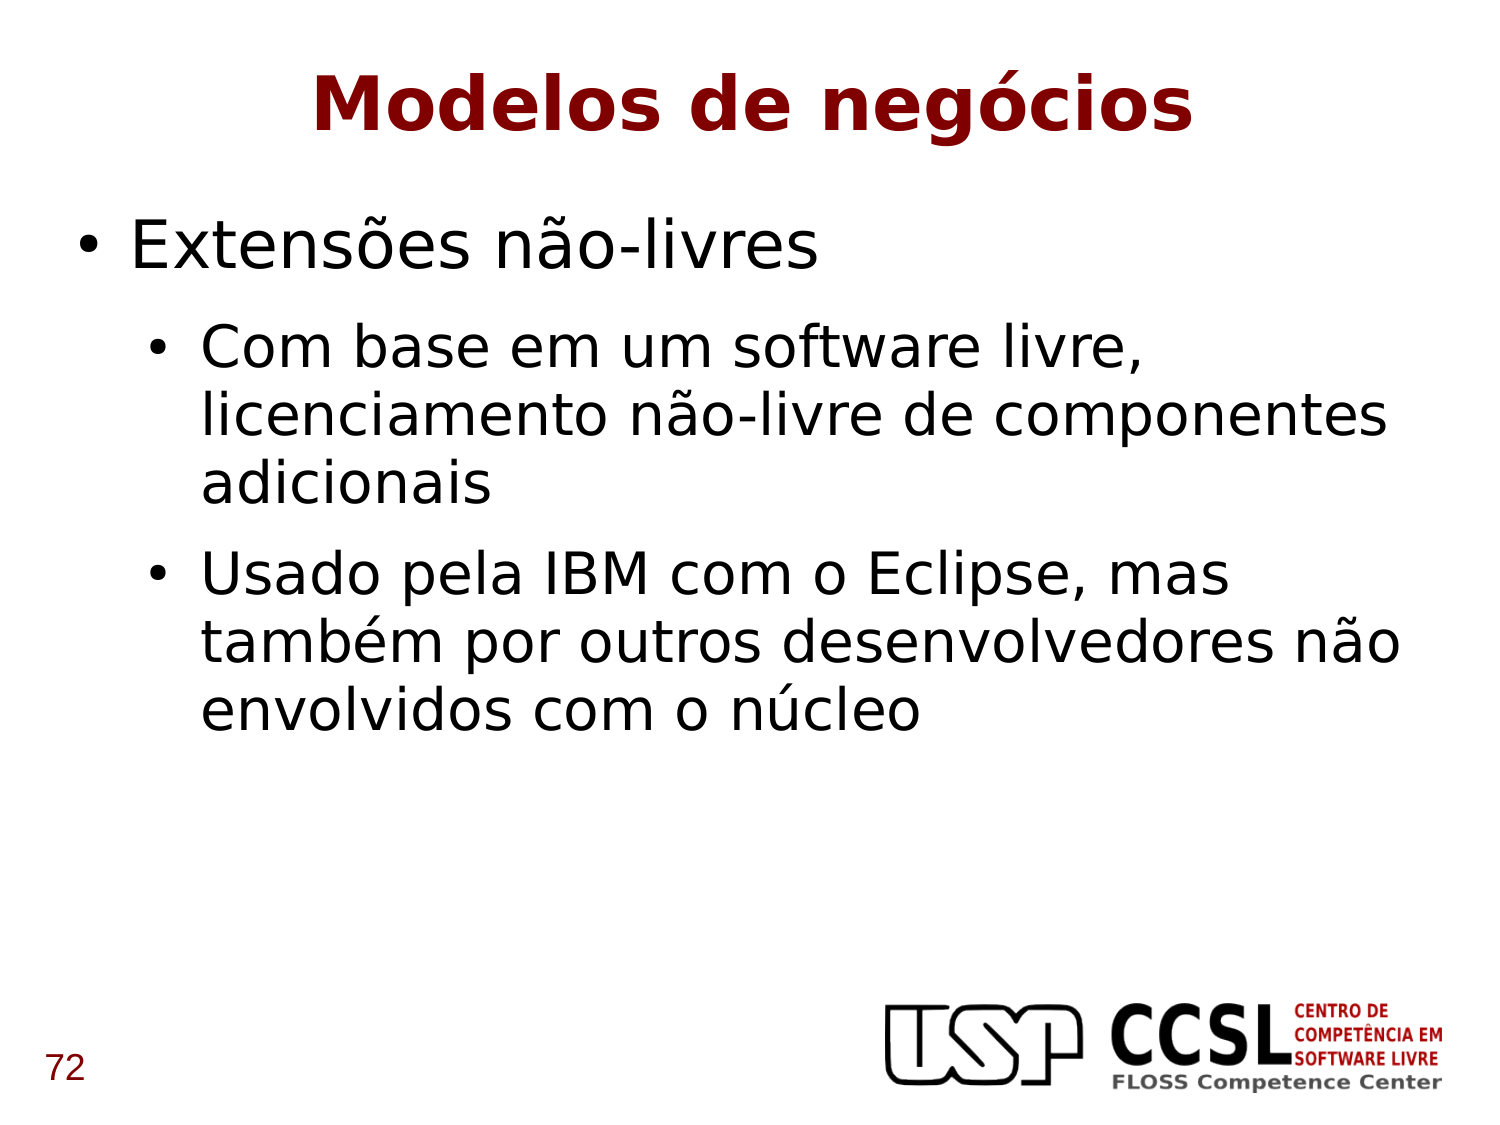

# Modelos de negócios
Extensões não-livres
Com base em um software livre, licenciamento não-livre de componentes adicionais
Usado pela IBM com o Eclipse, mas também por outros desenvolvedores não envolvidos com o núcleo